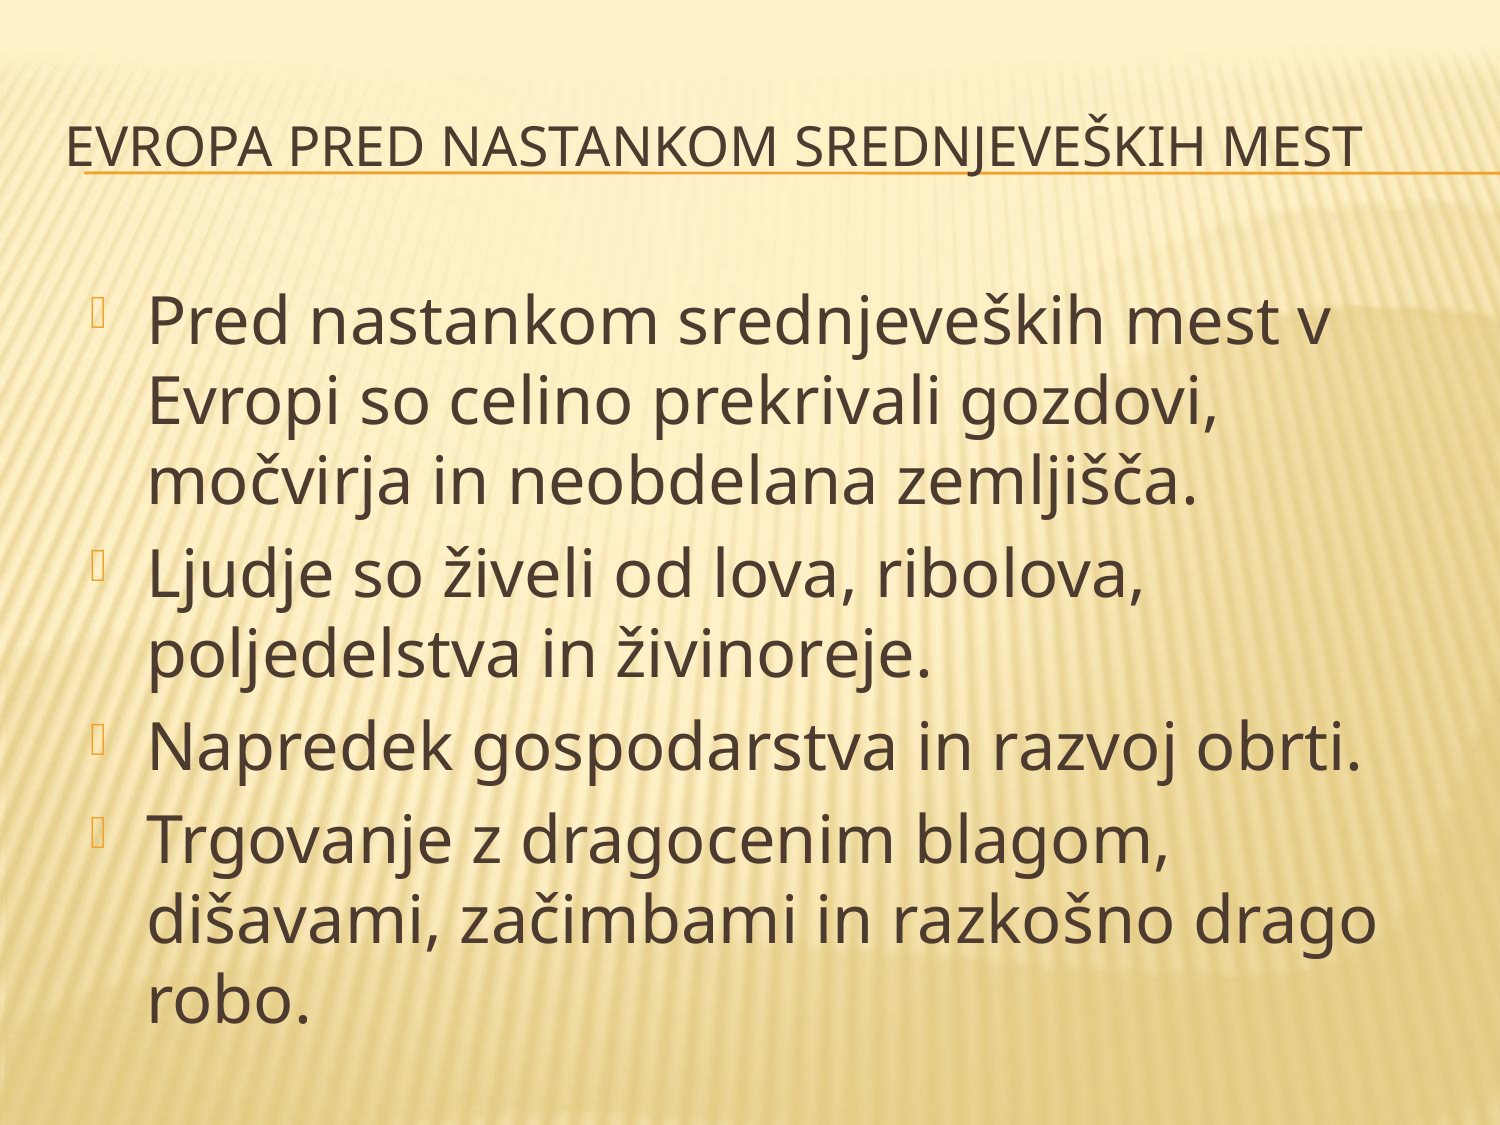

# EVROPA PRED NASTANKOM SREDNJEVEŠKIH MEST
Pred nastankom srednjeveških mest v Evropi so celino prekrivali gozdovi, močvirja in neobdelana zemljišča.
Ljudje so živeli od lova, ribolova, poljedelstva in živinoreje.
Napredek gospodarstva in razvoj obrti.
Trgovanje z dragocenim blagom, dišavami, začimbami in razkošno drago robo.